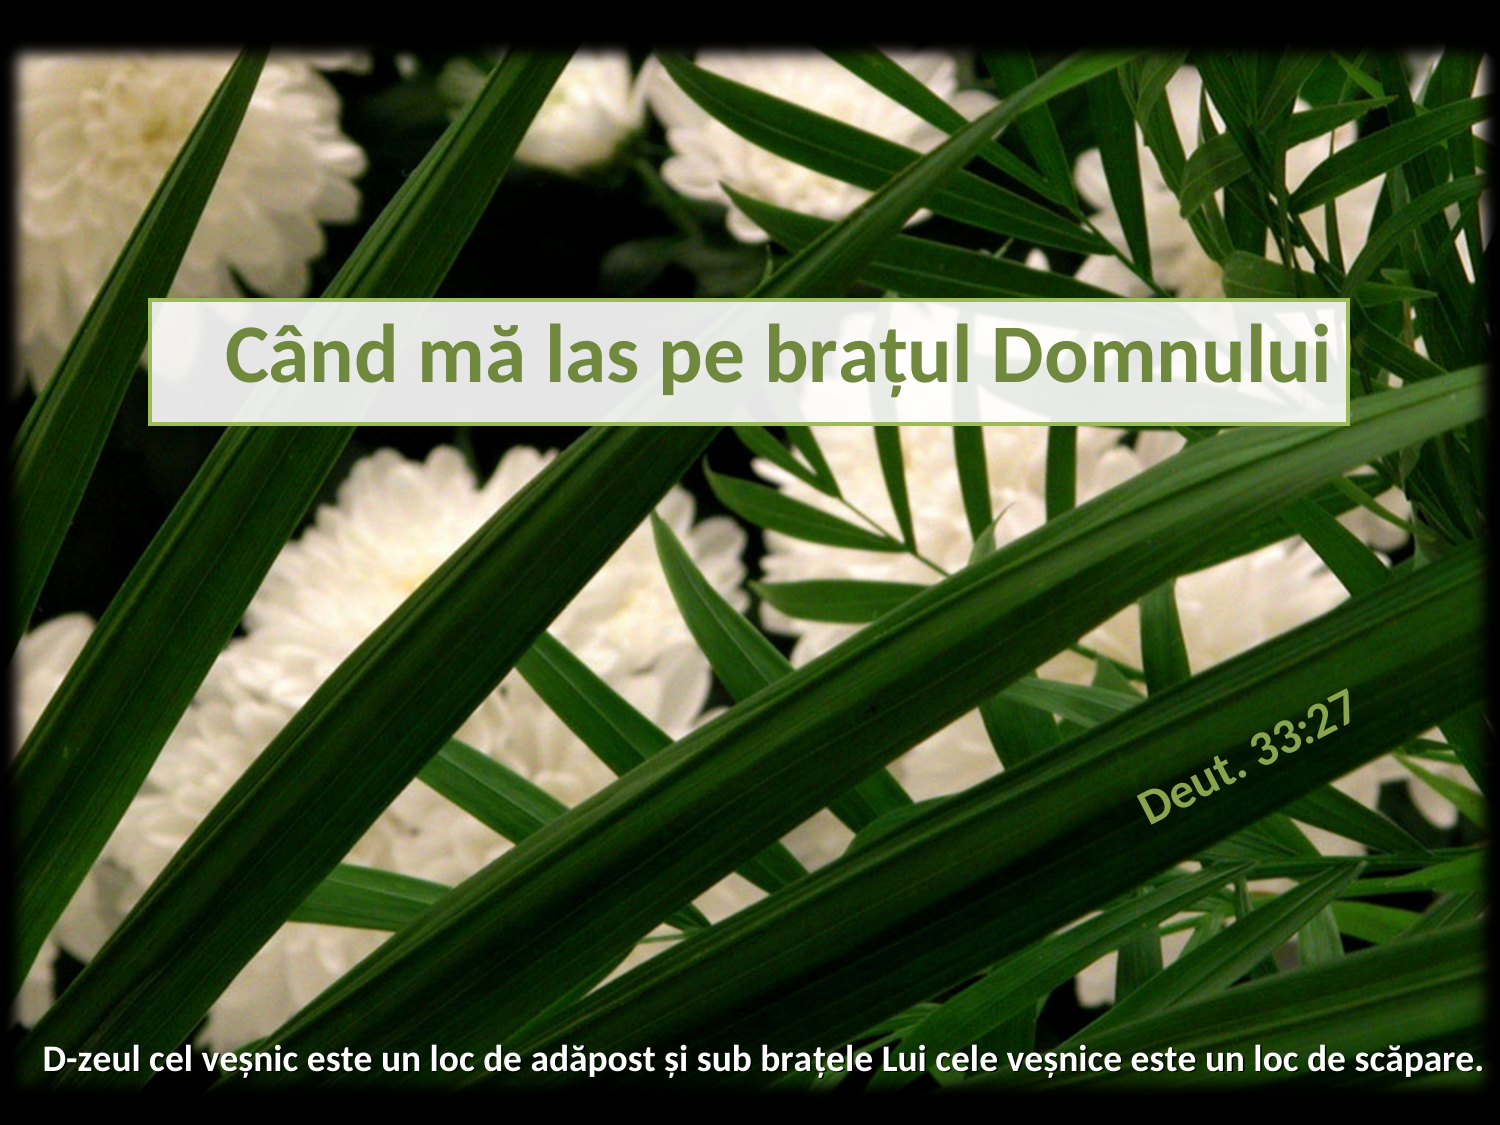

# Când mă las pe braţul Domnului
Deut. 33:27
D-zeul cel veșnic este un loc de adăpost și sub brațele Lui cele veșnice este un loc de scăpare.